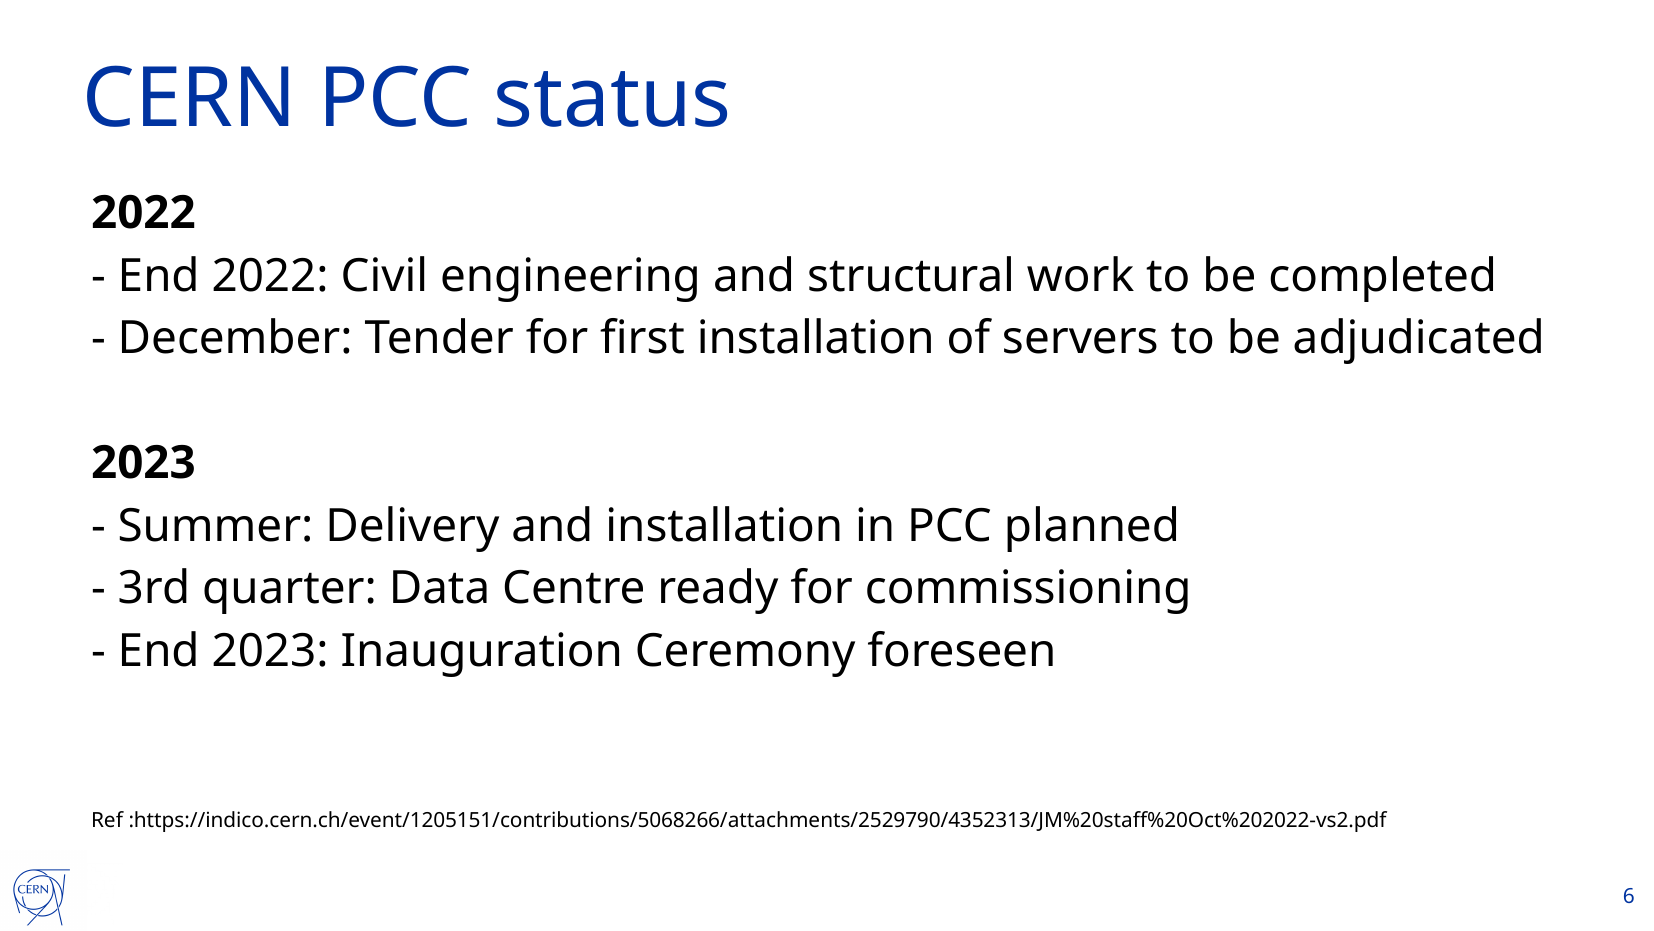

# CERN PCC status
2022
- End 2022: Civil engineering and structural work to be completed
- December: Tender for first installation of servers to be adjudicated
2023
- Summer: Delivery and installation in PCC planned
- 3rd quarter: Data Centre ready for commissioning
- End 2023: Inauguration Ceremony foreseen
Ref :https://indico.cern.ch/event/1205151/contributions/5068266/attachments/2529790/4352313/JM%20staff%20Oct%202022-vs2.pdf